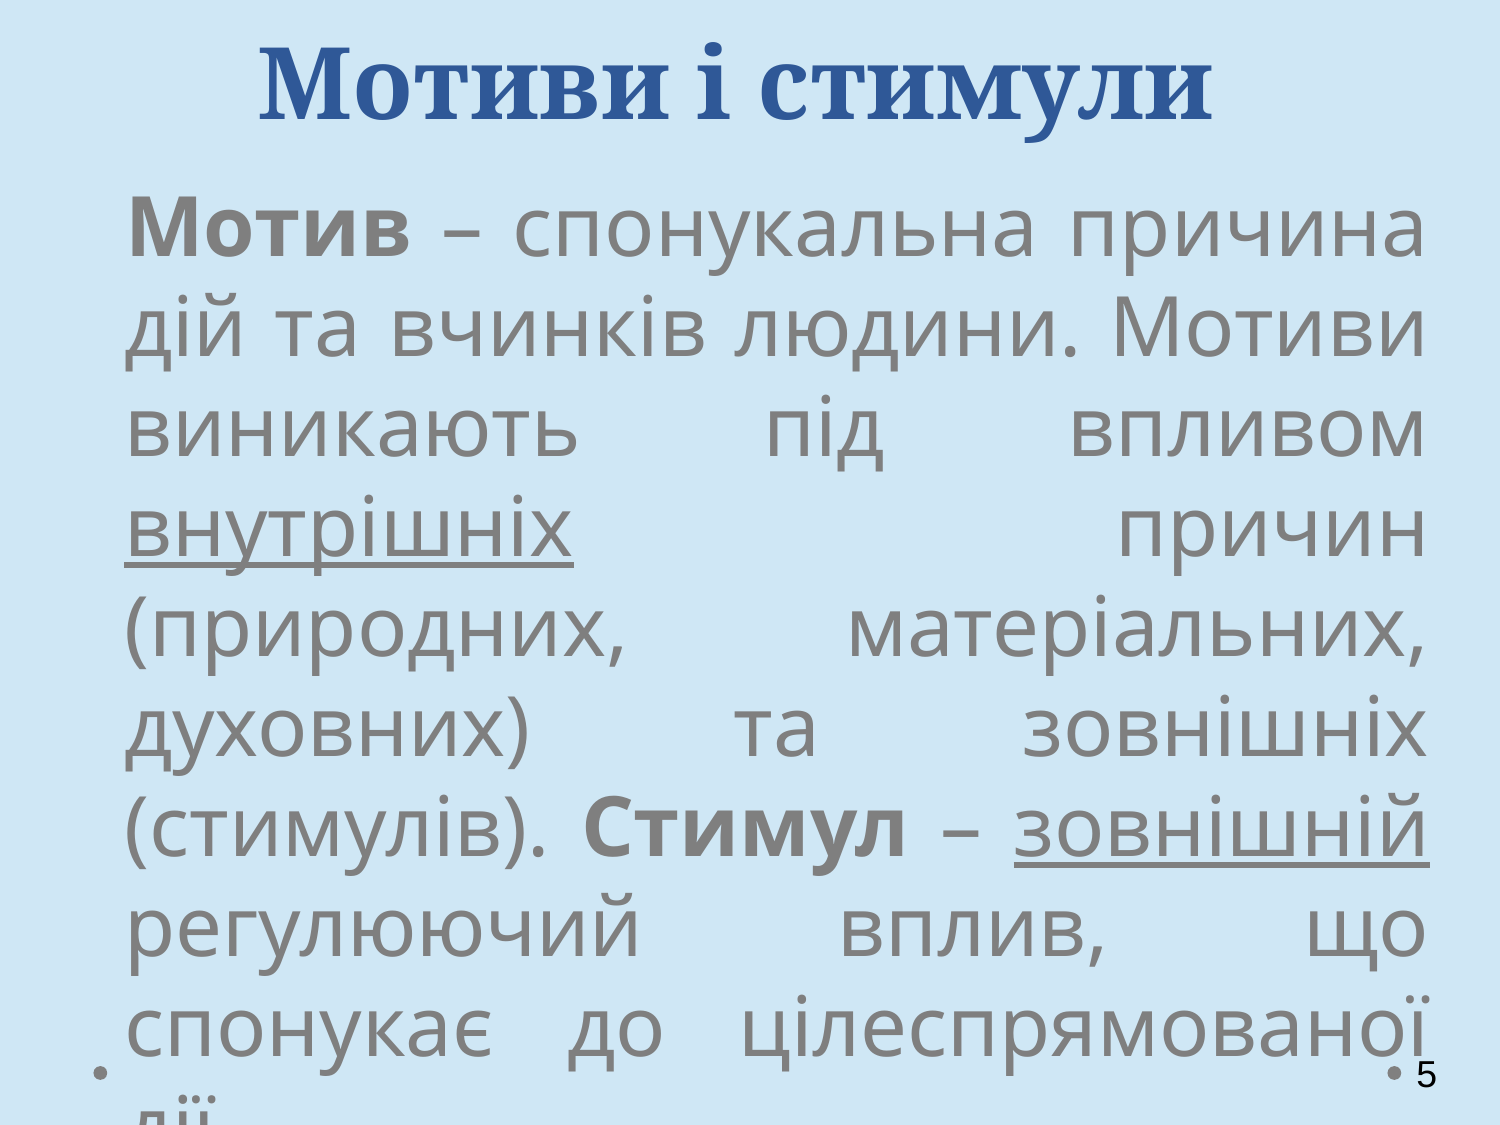

# Мотиви і стимули
Мотив – спонукальна причина дій та вчинків людини. Мотиви виникають під впливом внутрішніх причин (природних, матеріальних, духовних) та зовнішніх (стимулів). Стимул – зовнішній регулюючий вплив, що спонукає до цілеспрямованої дії.